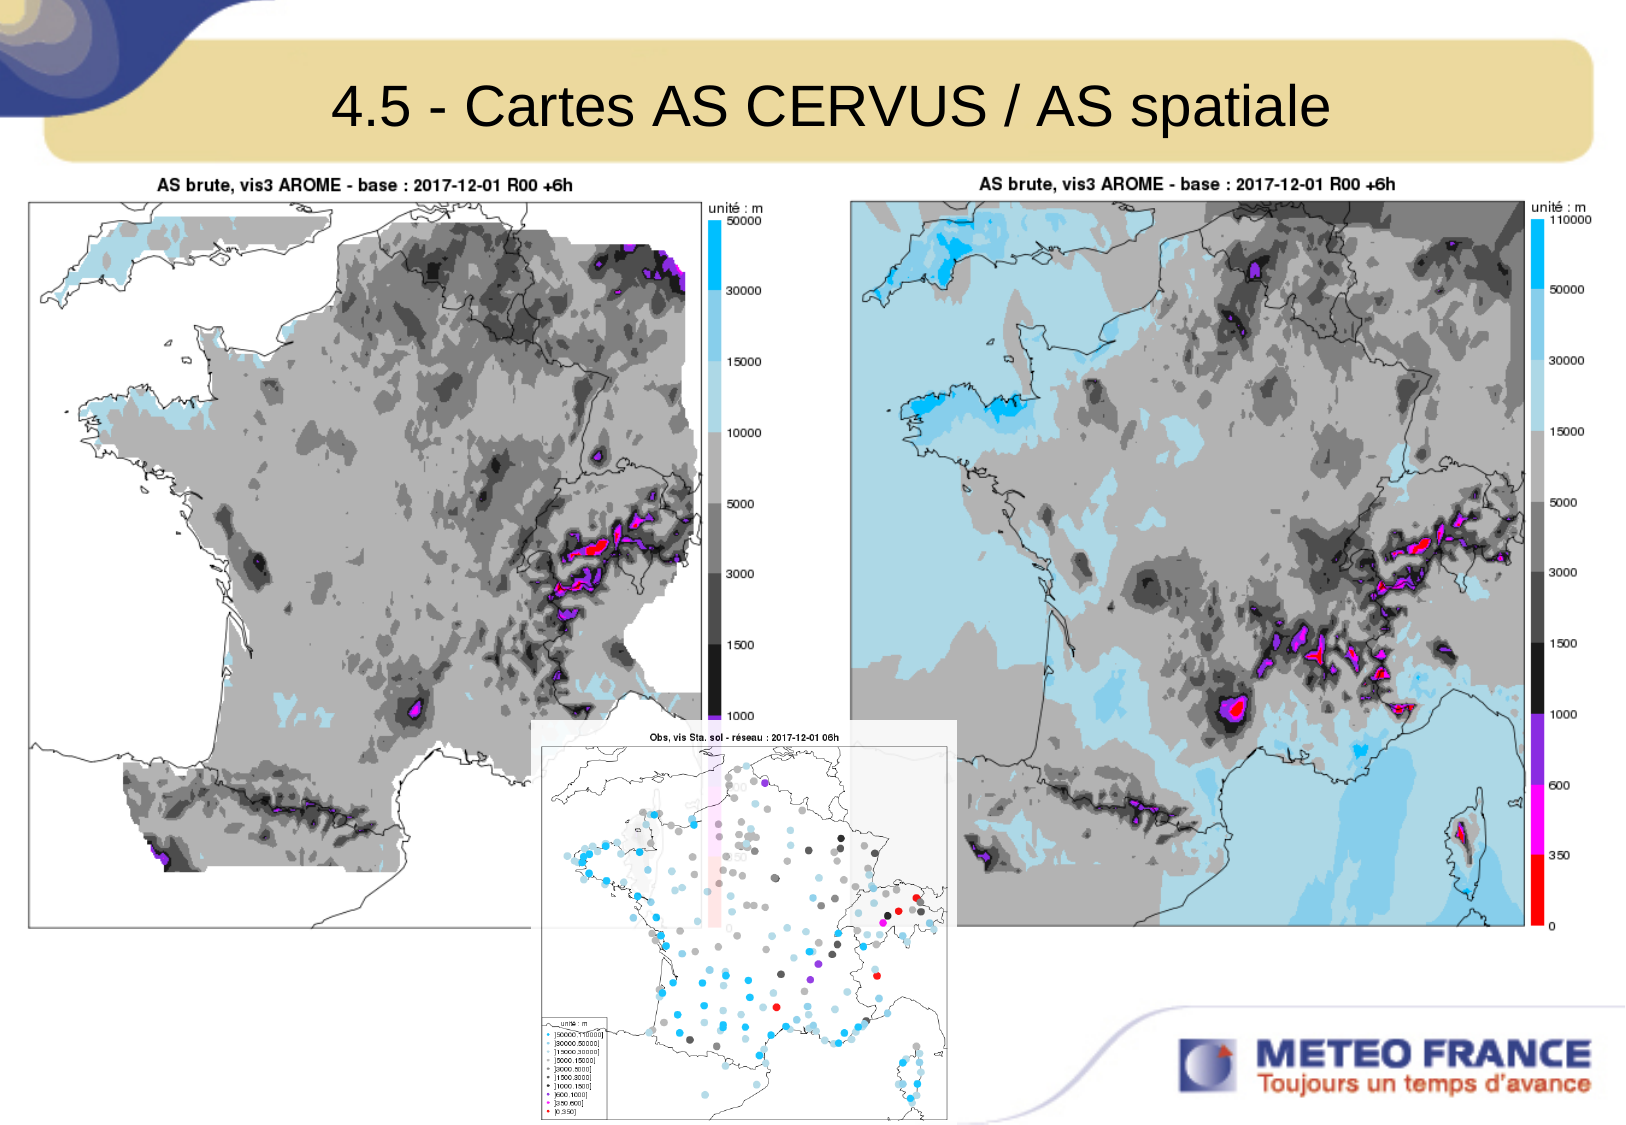

# 4.5 - Cartes AS CERVUS / AS spatiale
Techniques et Organisation de la prévision - septembre 2011